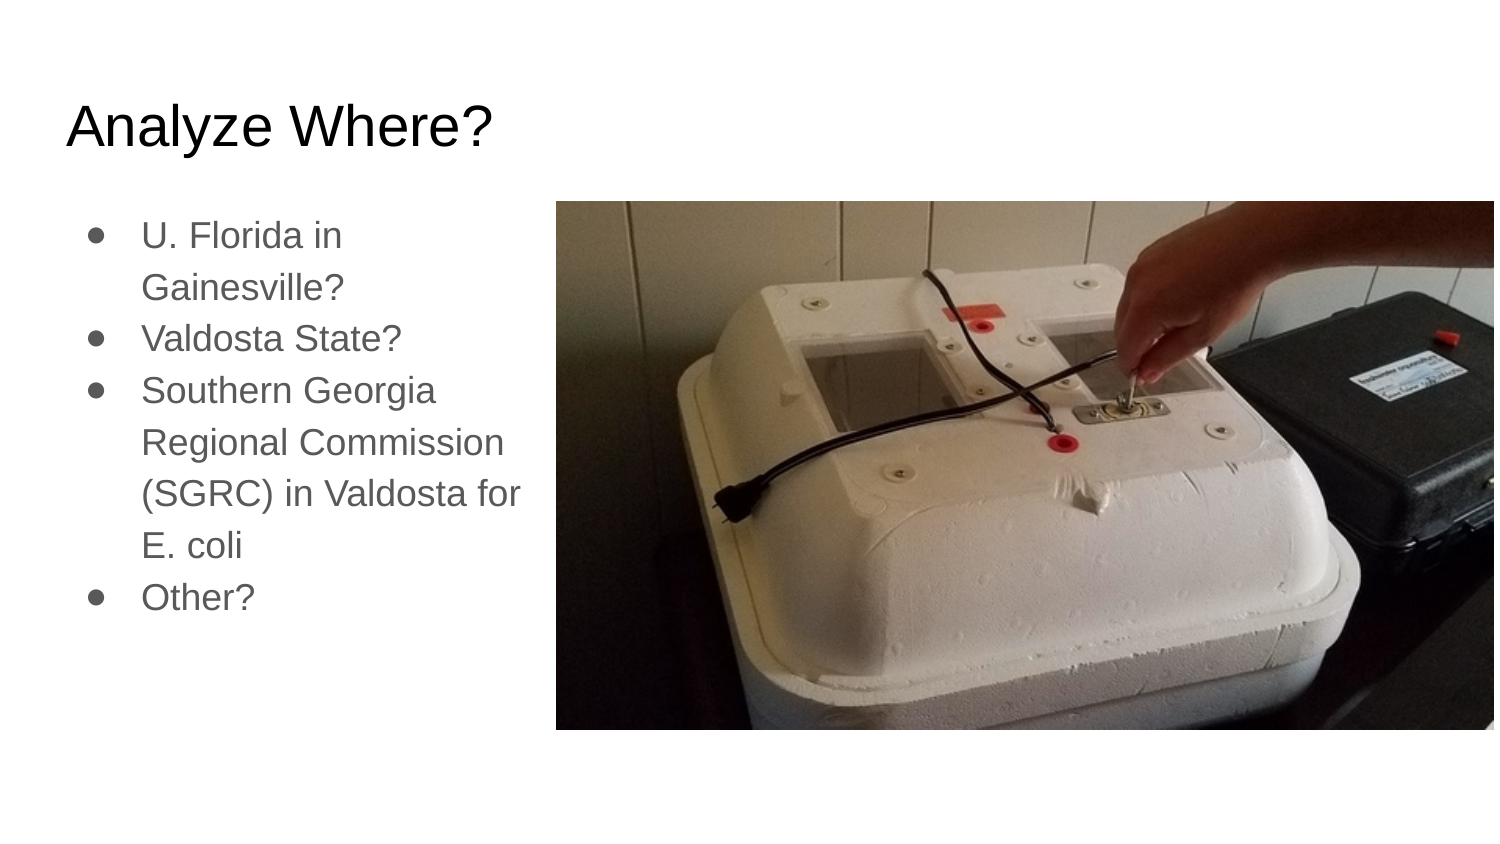

# Analyze Where?
U. Florida in Gainesville?
Valdosta State?
Southern Georgia Regional Commission (SGRC) in Valdosta for E. coli
Other?